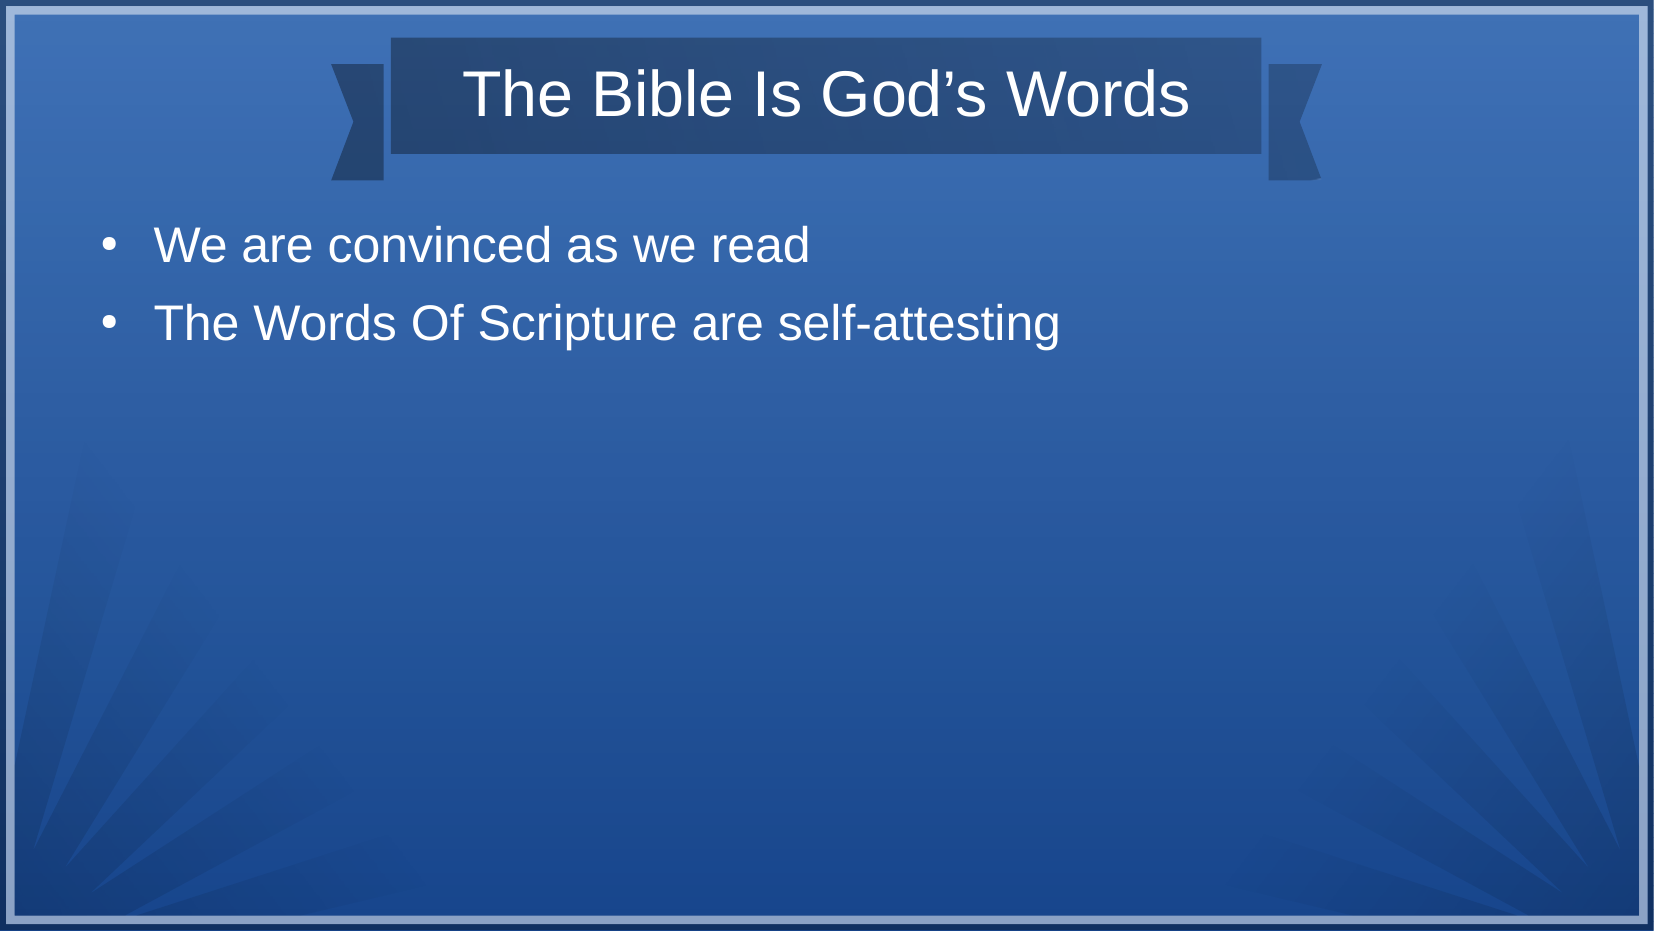

# The Bible Is God’s Words
We are convinced as we read
The Words Of Scripture are self-attesting